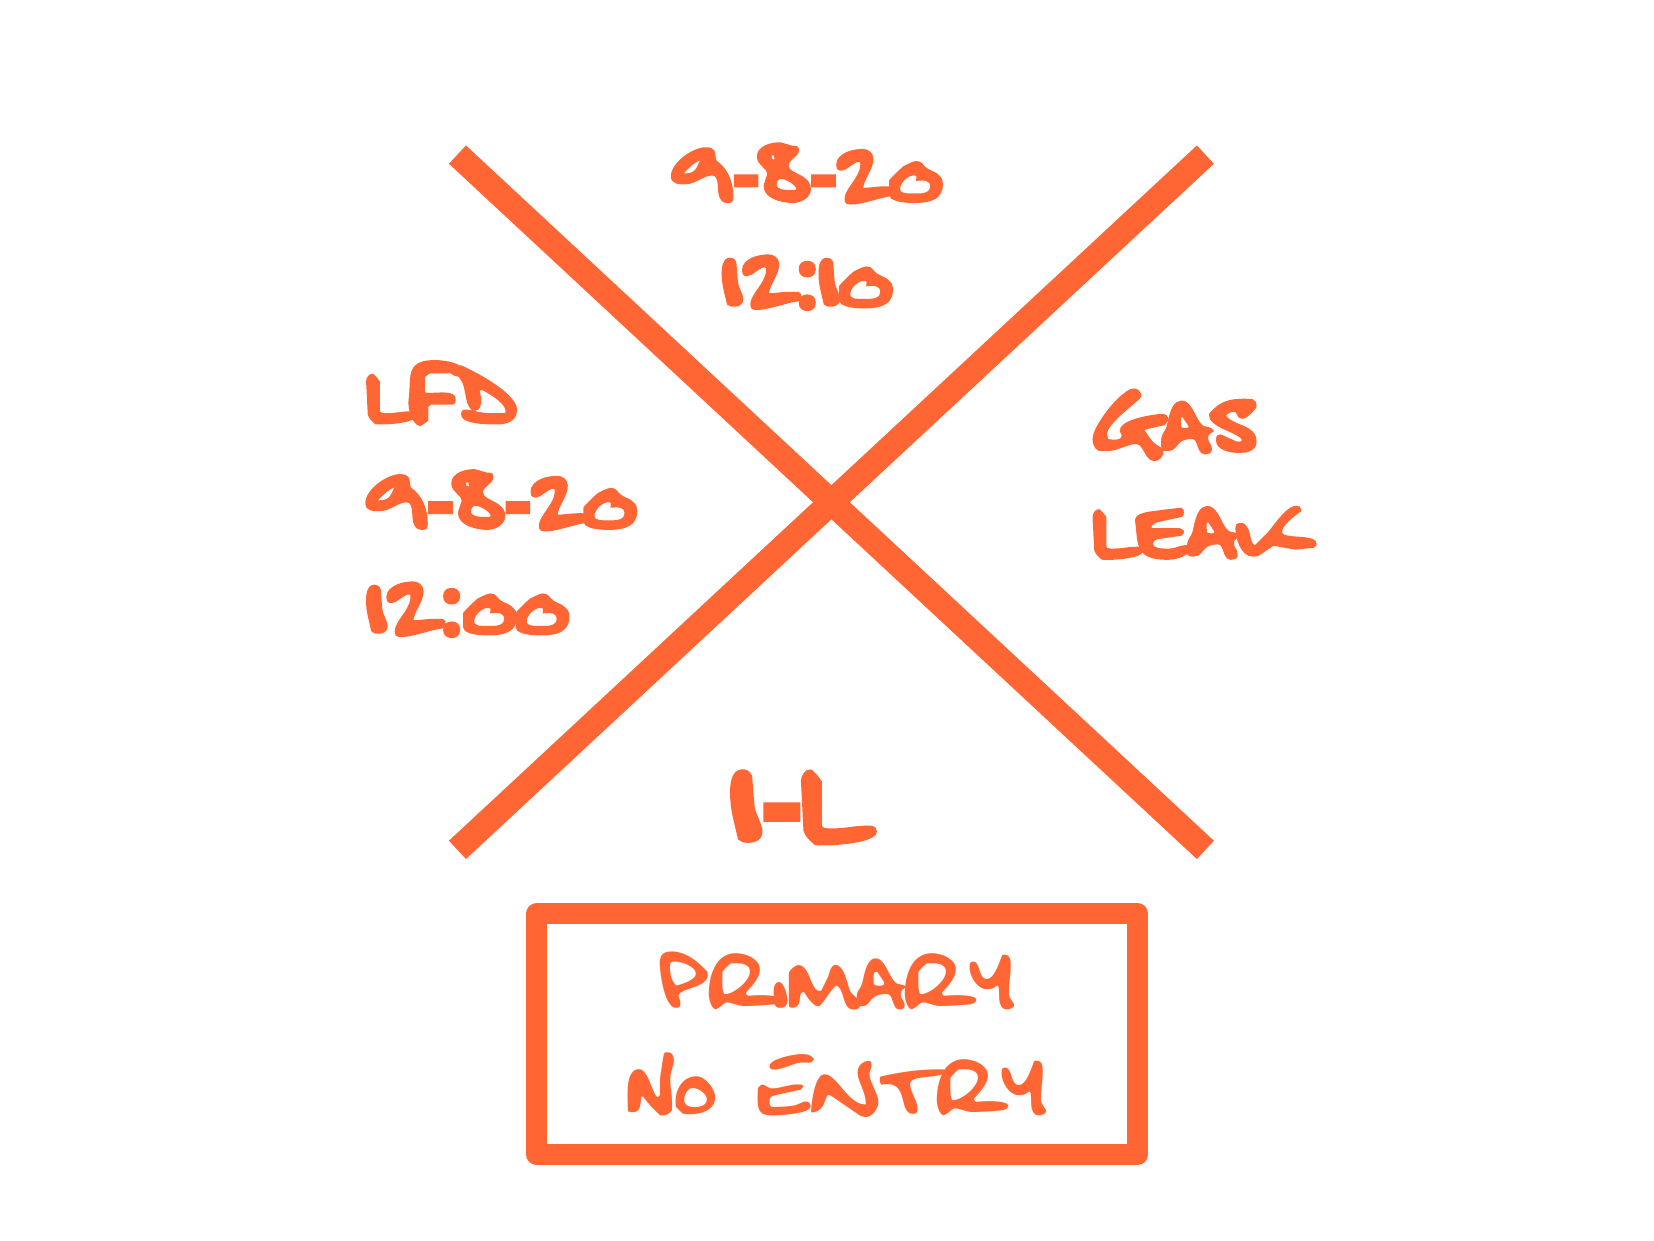

9-8-20
12:10
LFD
9-8-20
12:00
Gas
Leak
1-L
Primary
No Entry